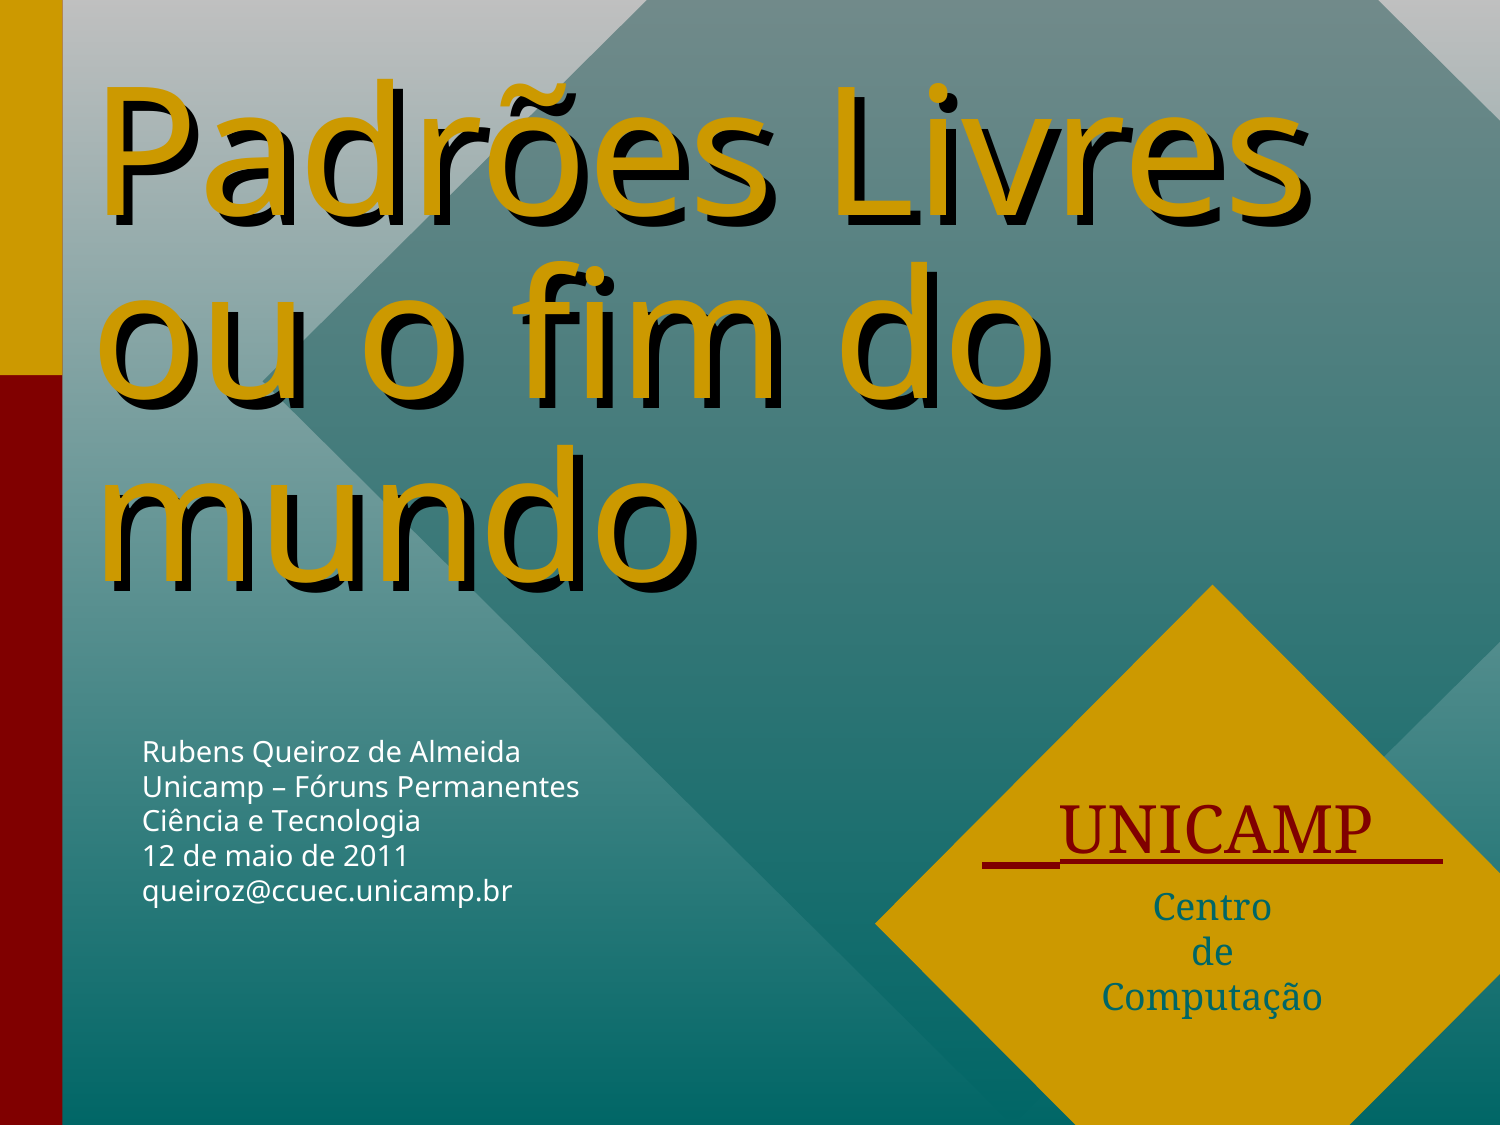

# Padrões Livres ou o fim do mundo
 UNICAMP
Centro
de
Computação
Rubens Queiroz de Almeida
Unicamp – Fóruns Permanentes
Ciência e Tecnologia
12 de maio de 2011
queiroz@ccuec.unicamp.br